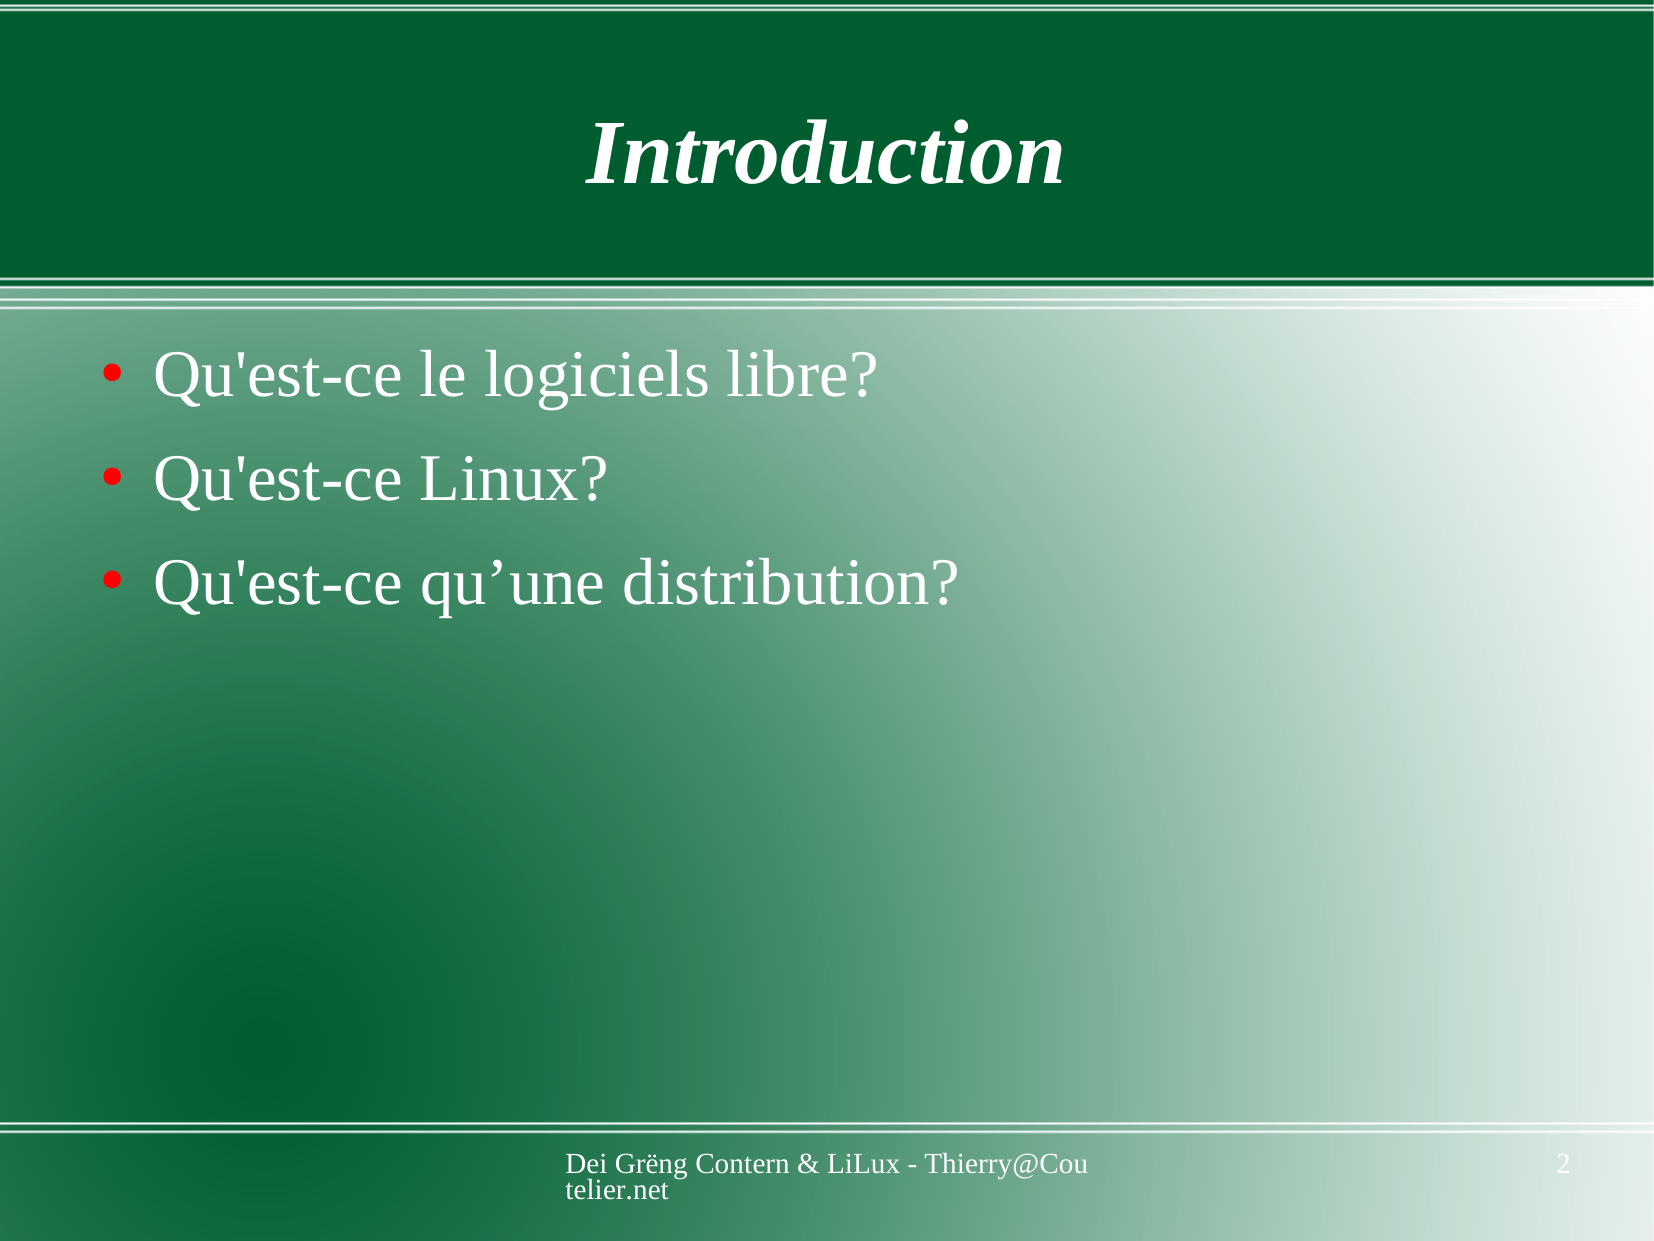

# Introduction
Qu'est-ce le logiciels libre?
Qu'est-ce Linux?
Qu'est-ce qu’une distribution?
Dei Grëng Contern & LiLux - Thierry@Coutelier.net
2